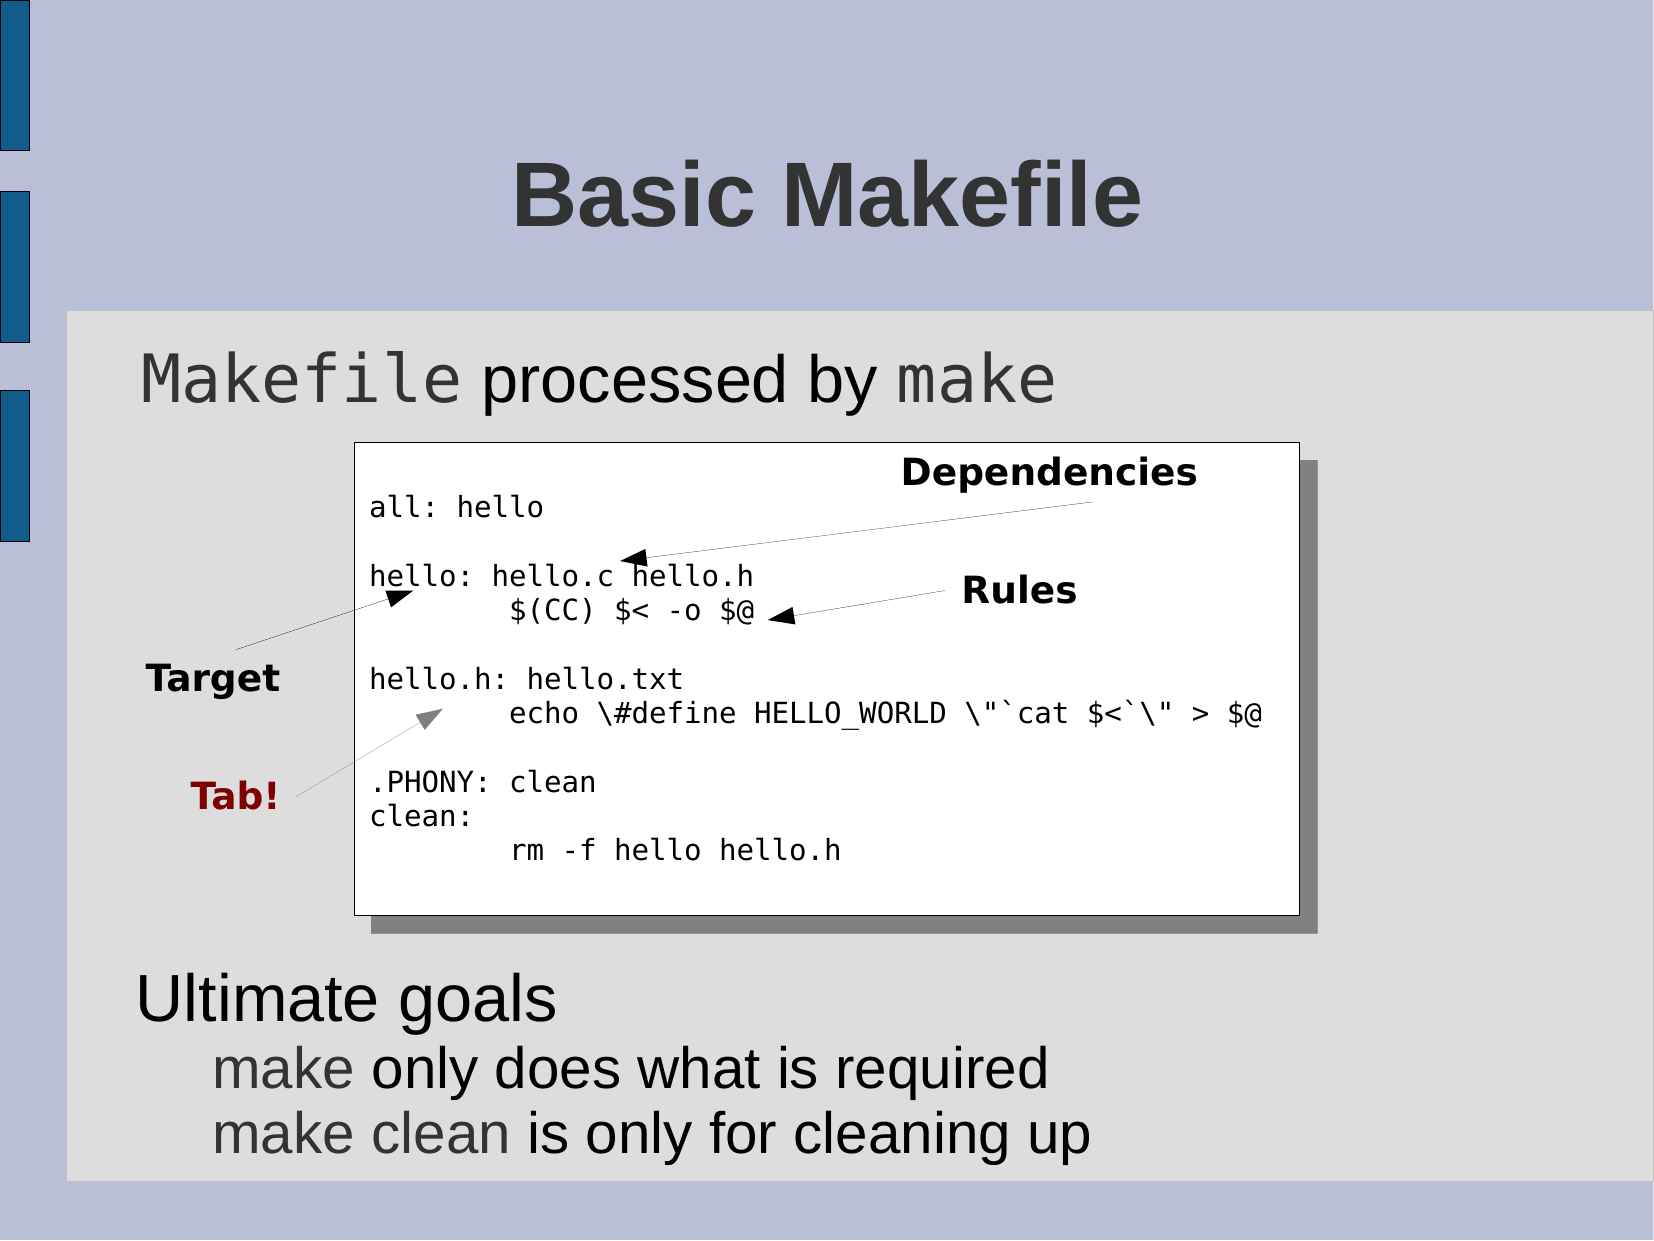

# Basic Makefile
Makefile processed by make
all: hello
hello: hello.c hello.h
 $(CC) $< -o $@
hello.h: hello.txt
 echo \#define HELLO_WORLD \"`cat $<`\" > $@
.PHONY: clean
clean:
 rm -f hello hello.h
Dependencies
Rules
Target
Tab!
Ultimate goals
make only does what is required
make clean is only for cleaning up